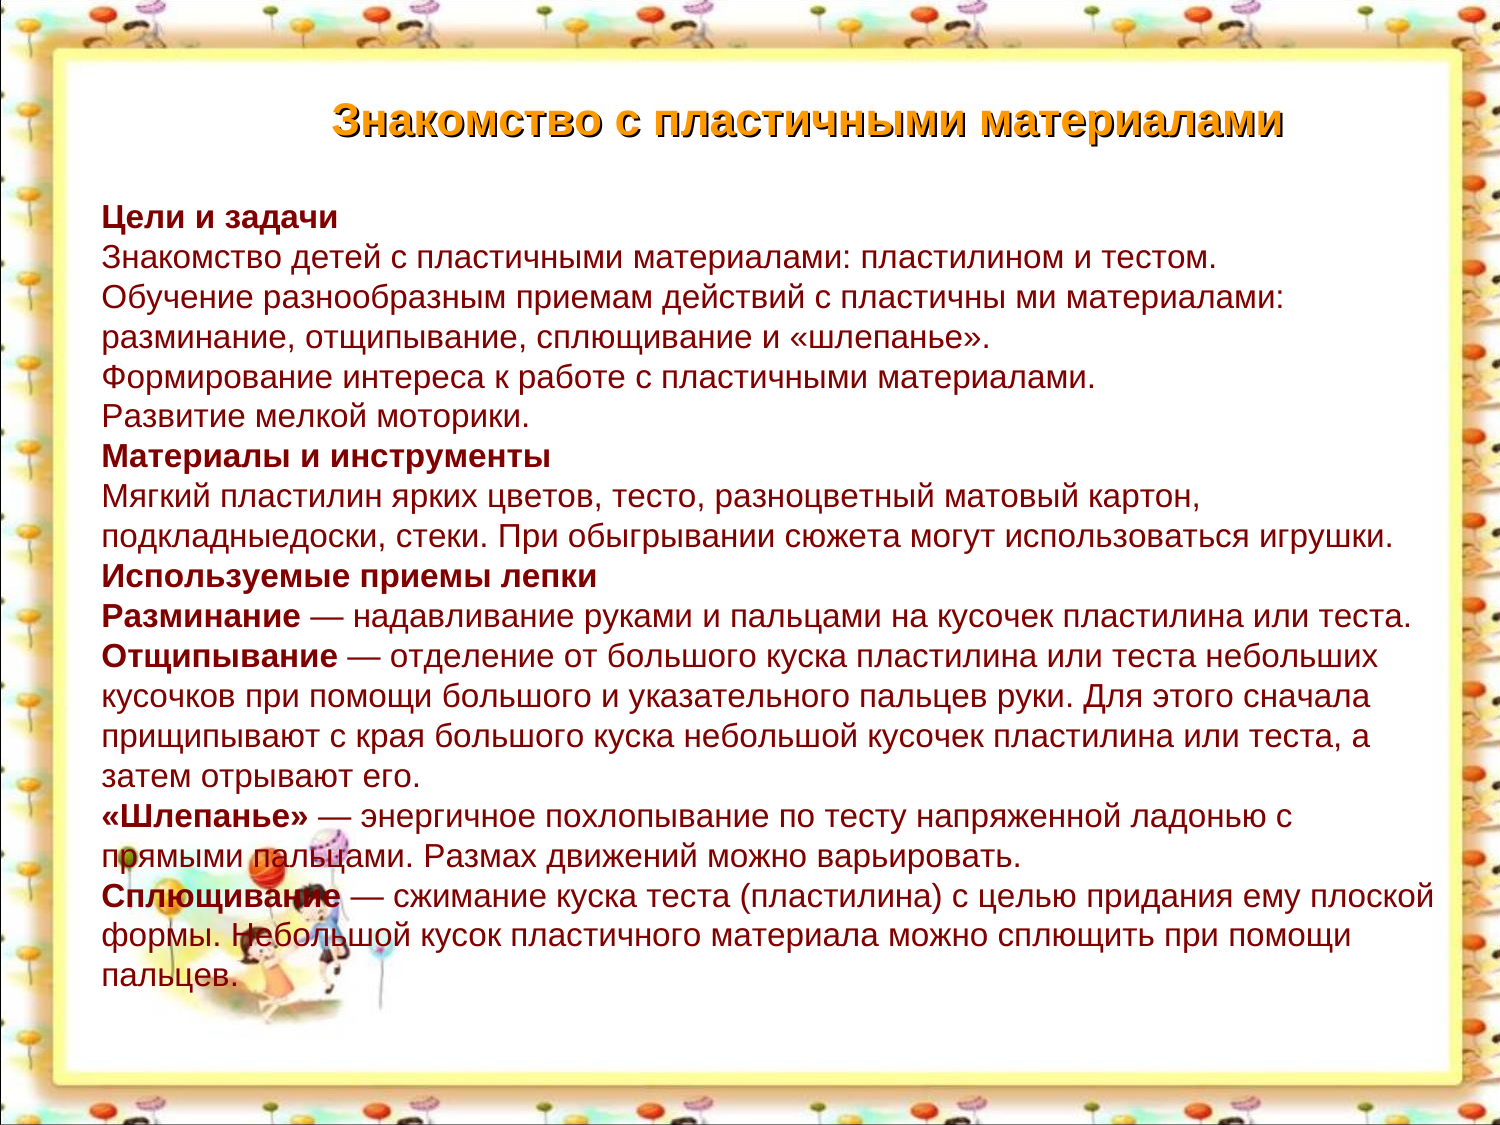

Знакомство с пластичными материалами
Цели и задачи
Знакомство детей с пластичными материалами: пластилином и тестом.
Обучение разнообразным приемам действий с пластичны ми материалами: разминание, отщипывание, сплющивание и «шлепанье».
Формирование интереса к работе с пластичными материалами.
Развитие мелкой моторики.
Материалы и инструменты
Мягкий пластилин ярких цветов, тесто, разноцветный матовый картон, подкладныедоски, стеки. При обыгрывании сюжета могут использоваться игрушки. Используемые приемы лепки
Разминание — надавливание руками и пальцами на кусочек пластилина или теста.
Отщипывание — отделение от большого куска пластилина или теста небольших кусочков при помощи большого и указательного пальцев руки. Для этого сначала прищипывают с края большого куска небольшой кусочек пластилина или теста, а затем отрывают его.
«Шлепанье» — энергичное похлопывание по тесту напряженной ладонью с прямыми пальцами. Размах движений можно варьировать.
Сплющивание — сжимание куска теста (пластилина) с целью придания ему плоской формы. Небольшой кусок пластичного материала можно сплющить при помощи пальцев.